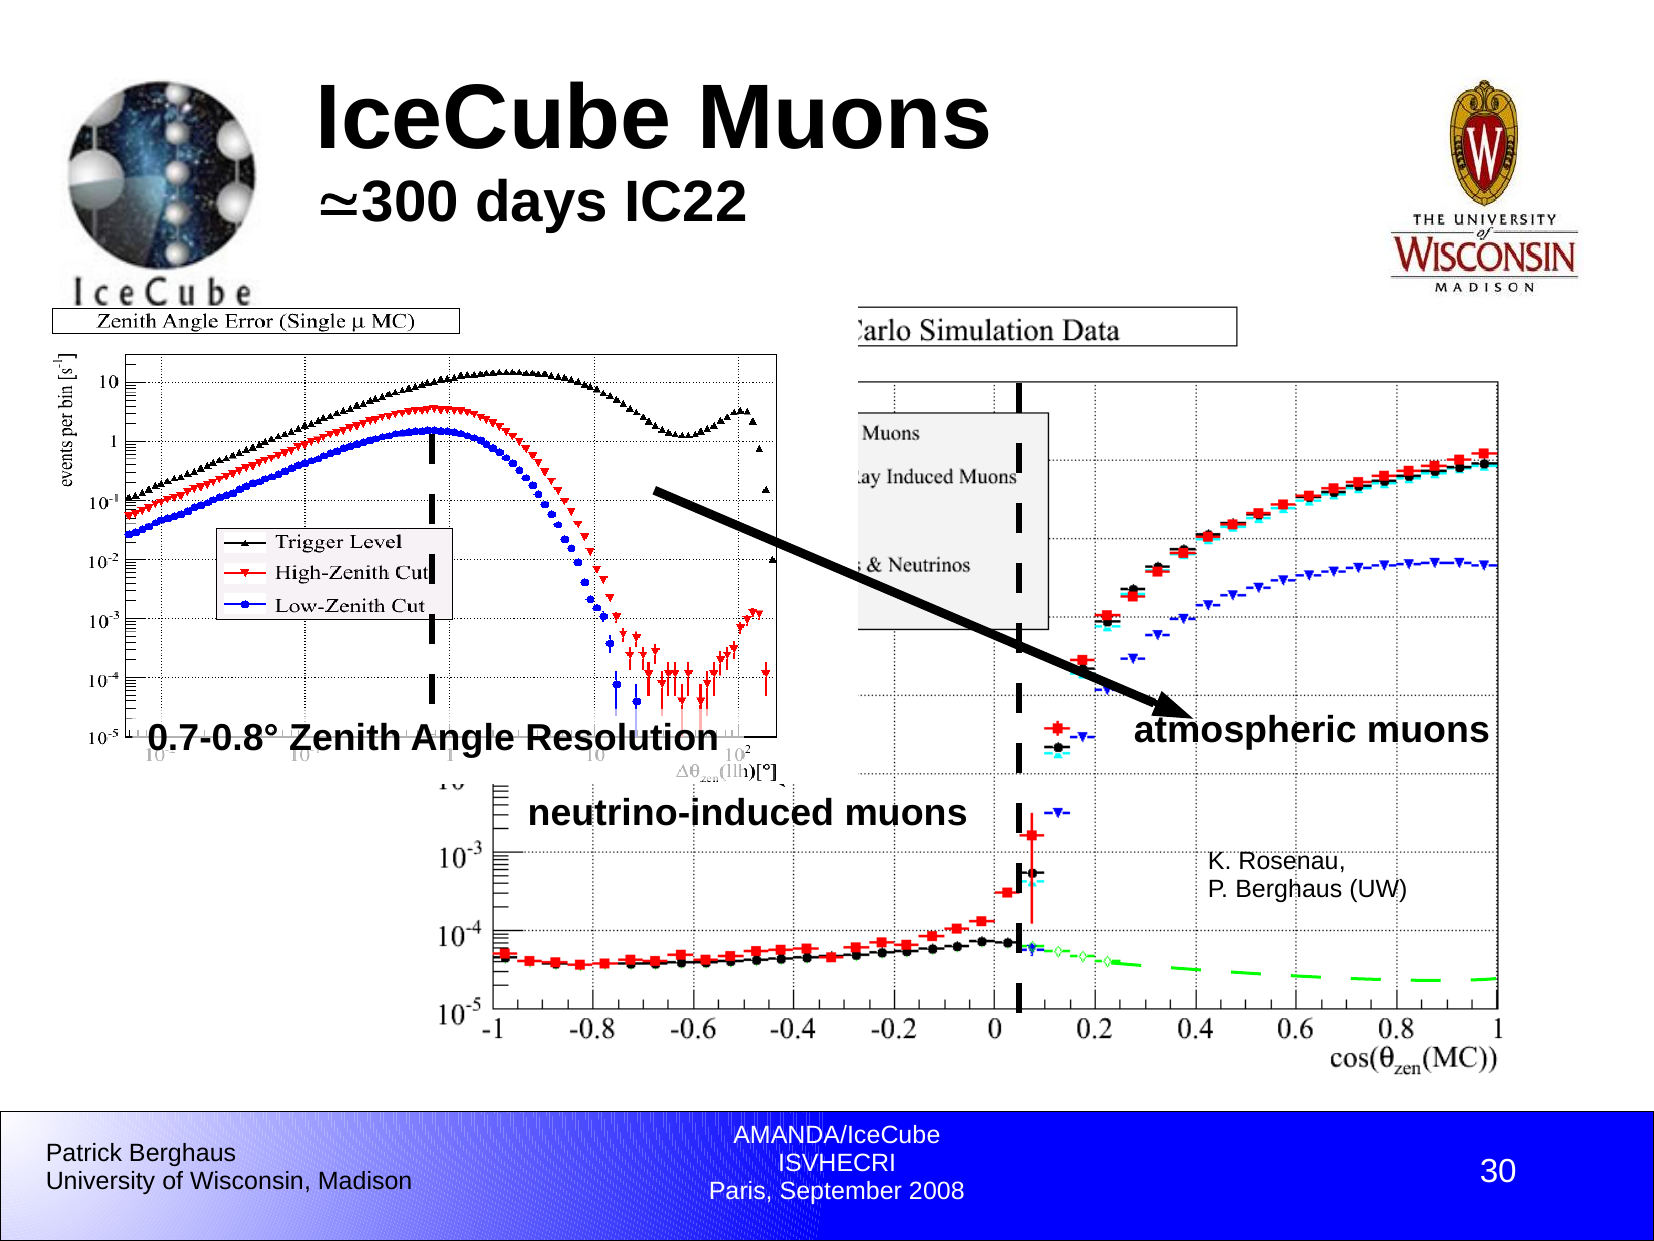

IceCube Muons
≃300 days IC22
0.7-0.8° Zenith Angle Resolution
atmospheric muons
neutrino-induced muons
K. Rosenau,
P. Berghaus (UW)